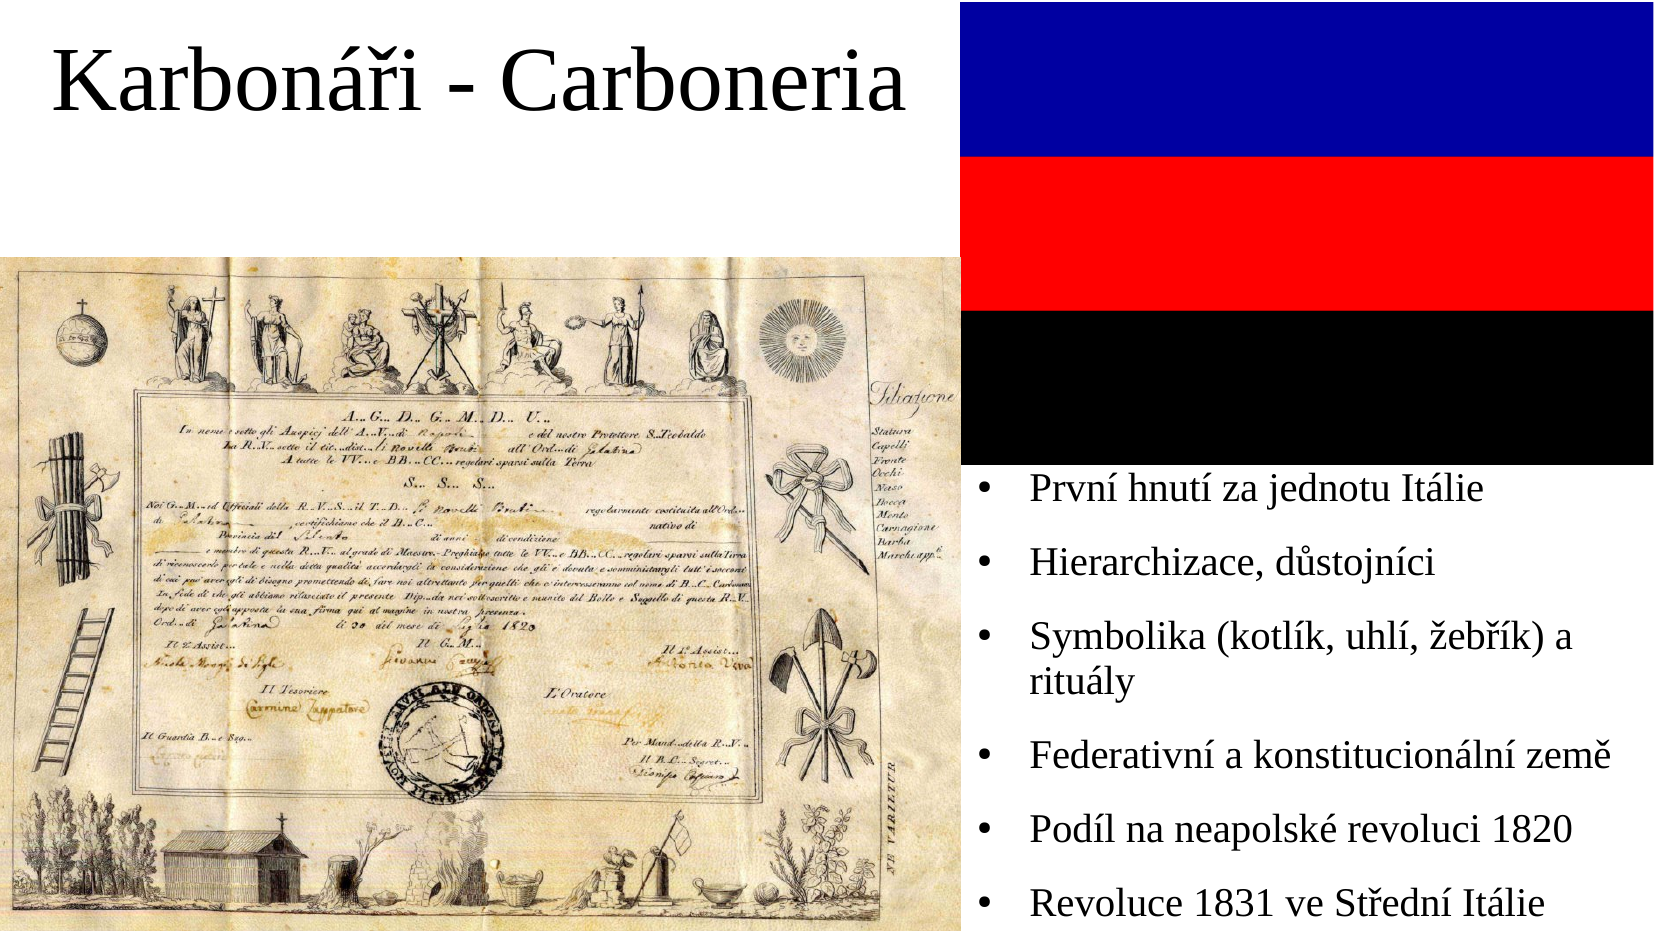

# Karbonáři - Carboneria
První hnutí za jednotu Itálie
Hierarchizace, důstojníci
Symbolika (kotlík, uhlí, žebřík) a rituály
Federativní a konstitucionální země
Podíl na neapolské revoluci 1820
Revoluce 1831 ve Střední Itálie